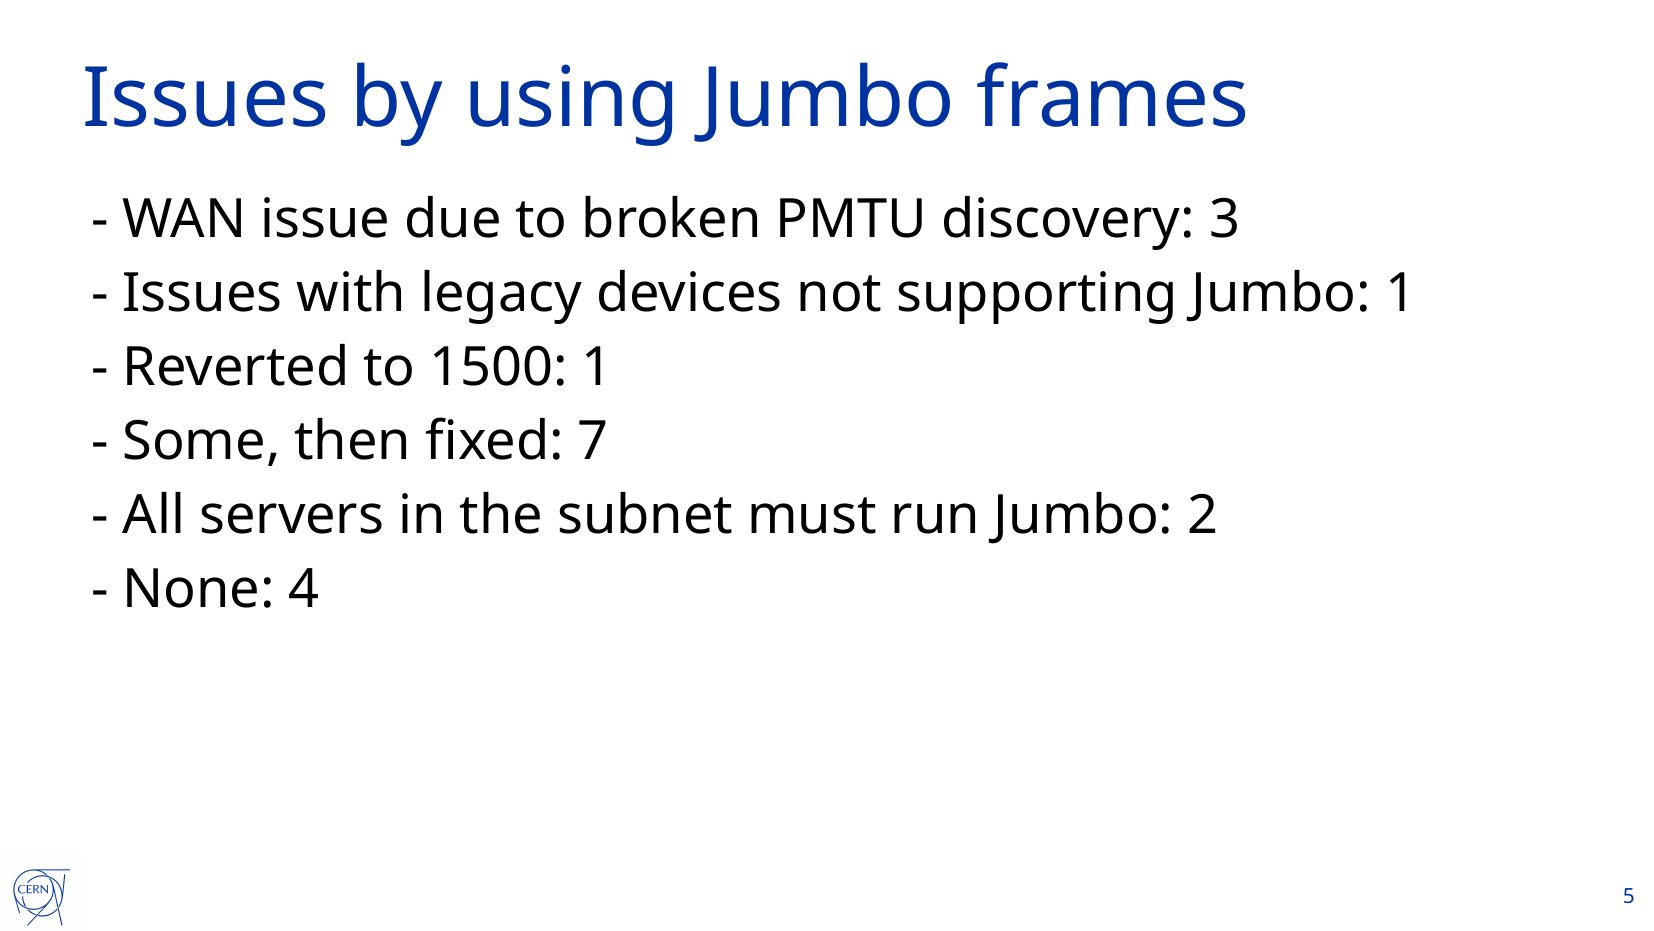

# Issues by using Jumbo frames
- WAN issue due to broken PMTU discovery: 3
- Issues with legacy devices not supporting Jumbo: 1
- Reverted to 1500: 1
- Some, then fixed: 7
- All servers in the subnet must run Jumbo: 2
- None: 4